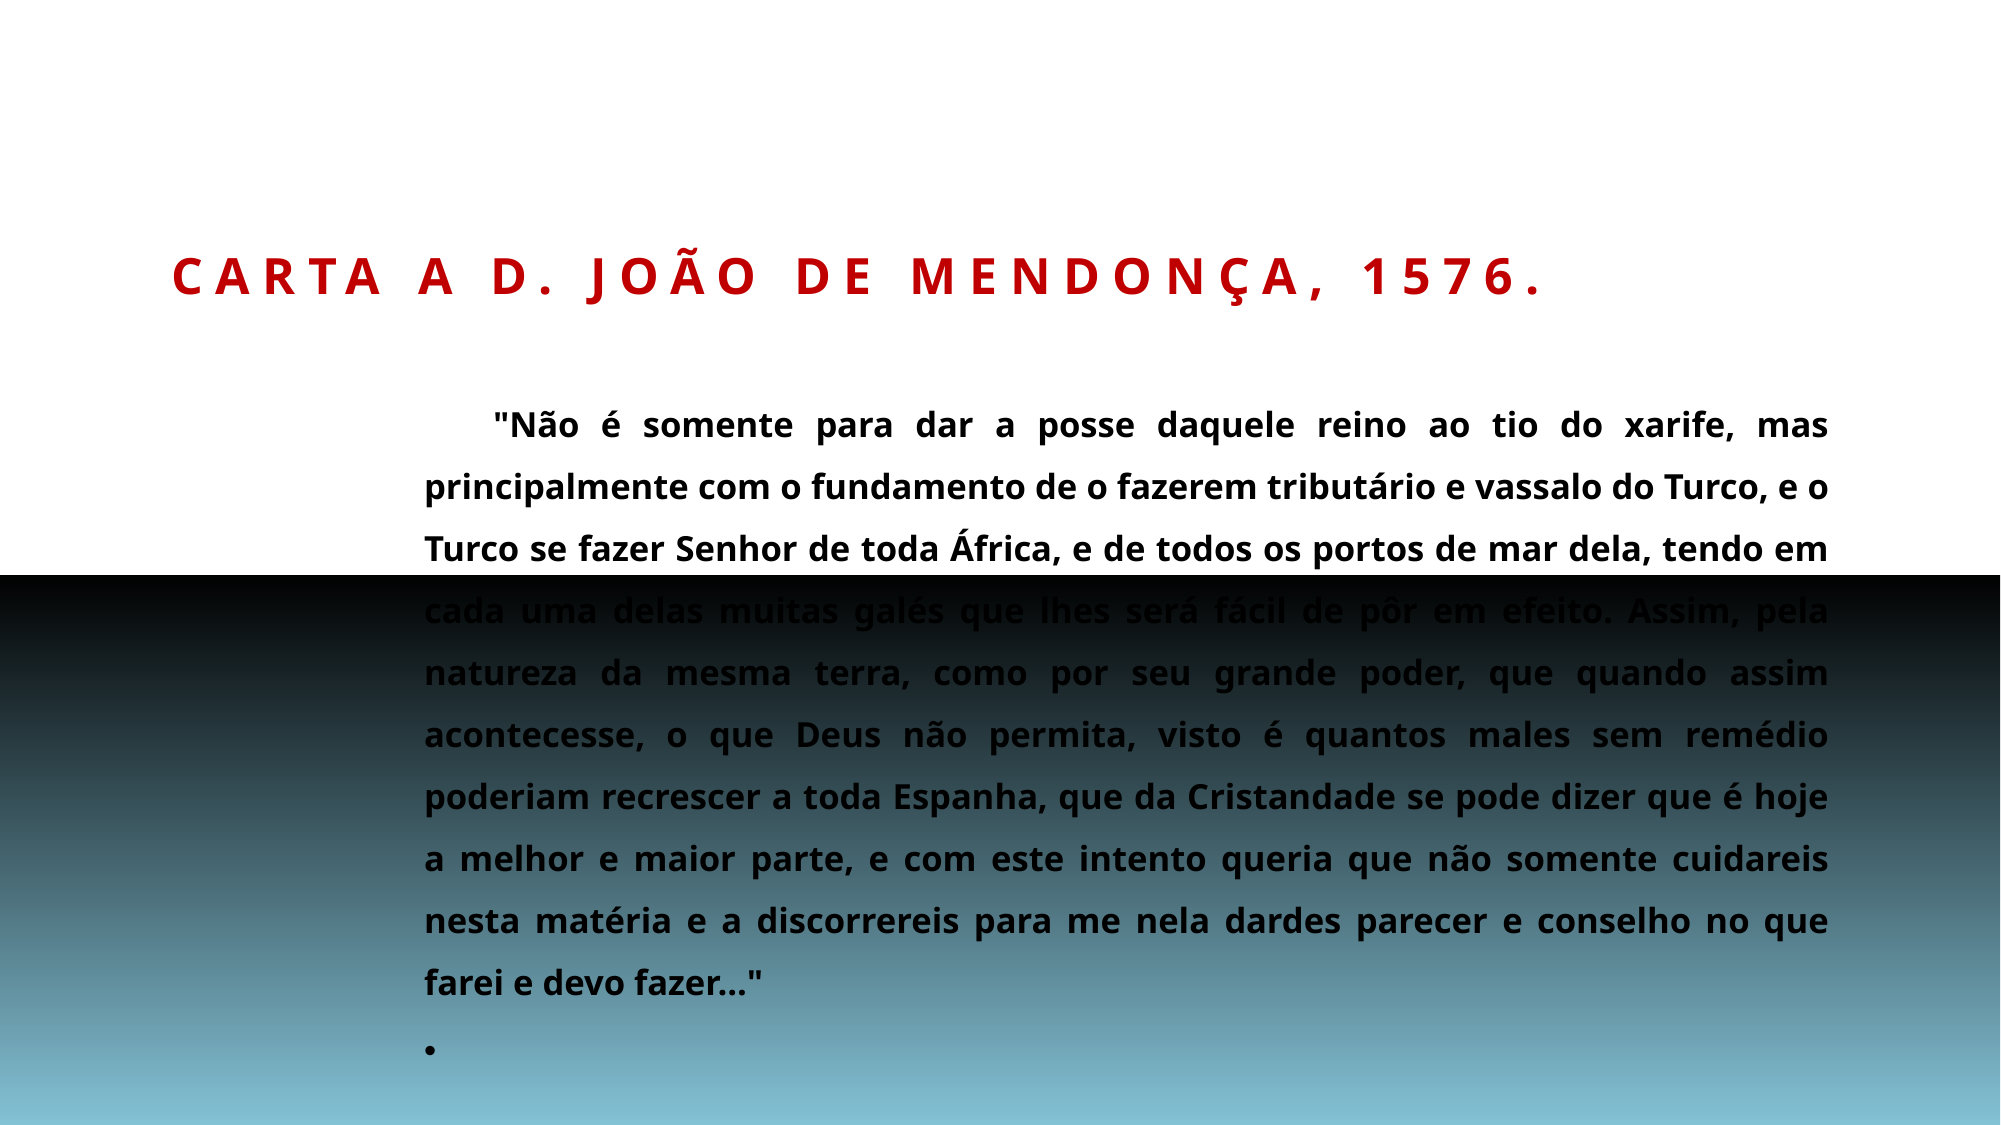

# Carta a D. João de Mendonça, 1576.
	"Não é somente para dar a posse daquele reino ao tio do xarife, mas principalmente com o fundamento de o fazerem tributário e vassalo do Turco, e o Turco se fazer Senhor de toda África, e de todos os portos de mar dela, tendo em cada uma delas muitas galés que lhes será fácil de pôr em efeito. Assim, pela natureza da mesma terra, como por seu grande poder, que quando assim acontecesse, o que Deus não permita, visto é quantos males sem remédio poderiam recrescer a toda Espanha, que da Cristandade se pode dizer que é hoje a melhor e maior parte, e com este intento queria que não somente cuidareis nesta matéria e a discorrereis para me nela dardes parecer e conselho no que farei e devo fazer..."